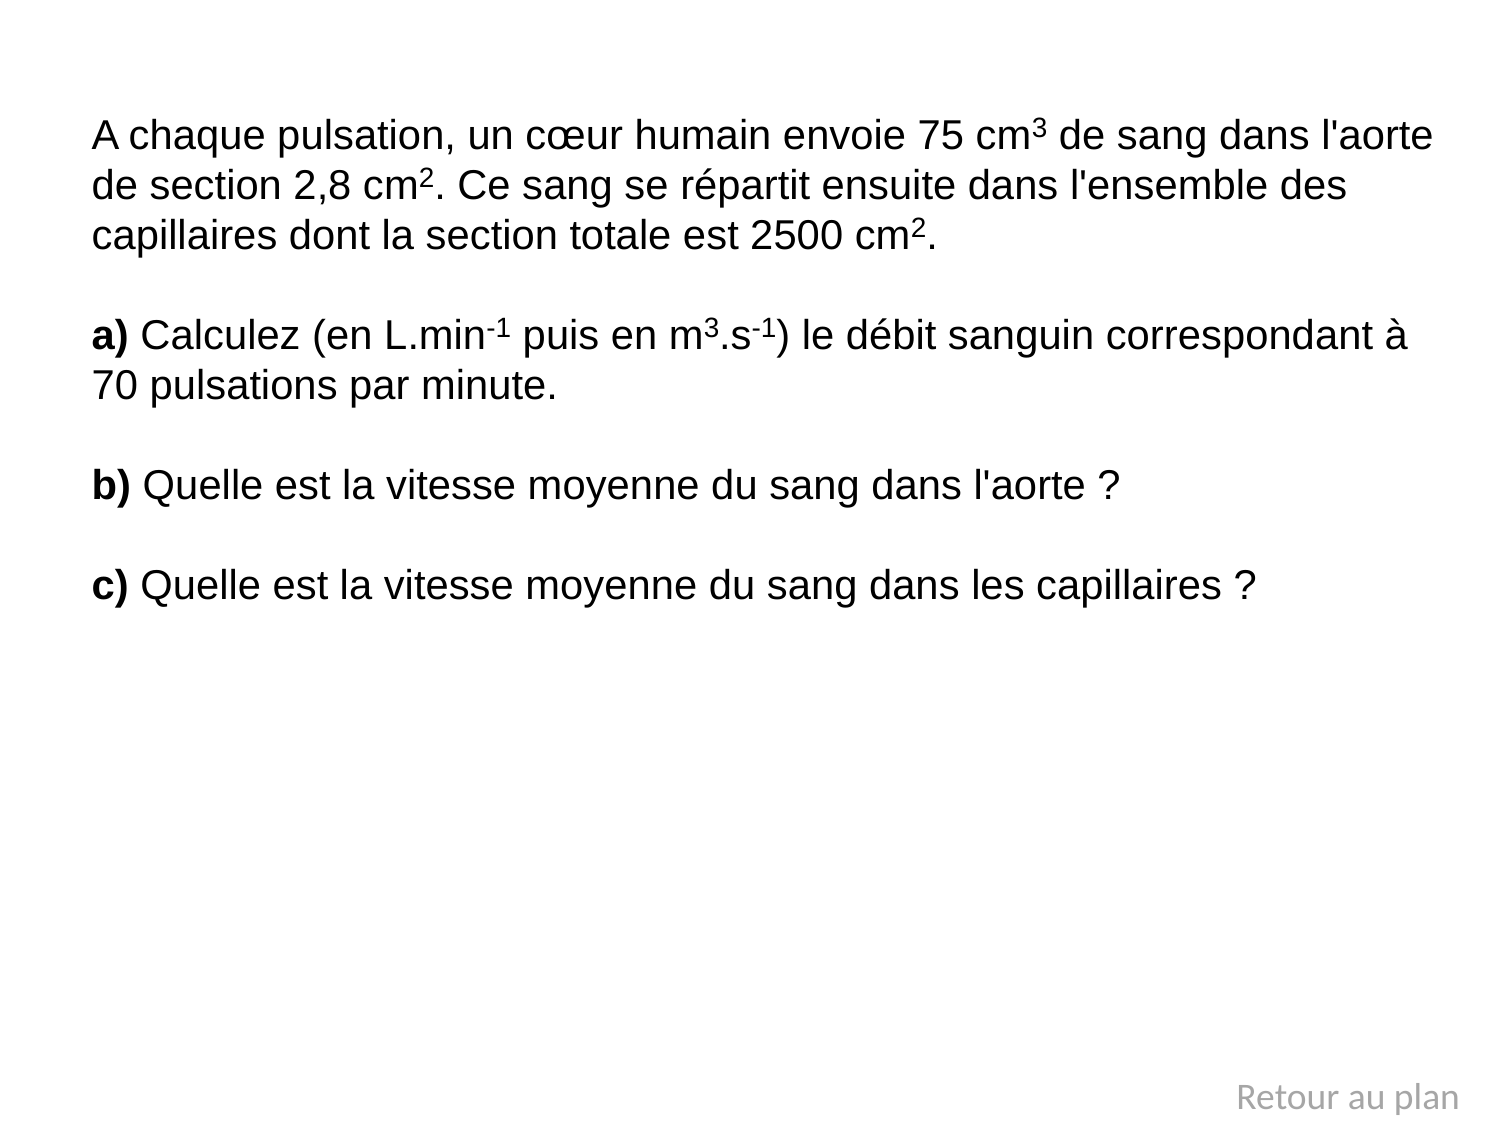

A chaque pulsation, un cœur humain envoie 75 cm3 de sang dans l'aorte de section 2,8 cm2. Ce sang se répartit ensuite dans l'ensemble des capillaires dont la section totale est 2500 cm2.
a) Calculez (en L.min-1 puis en m3.s-1) le débit sanguin correspondant à 70 pulsations par minute.
b) Quelle est la vitesse moyenne du sang dans l'aorte ?
c) Quelle est la vitesse moyenne du sang dans les capillaires ?
Retour au plan